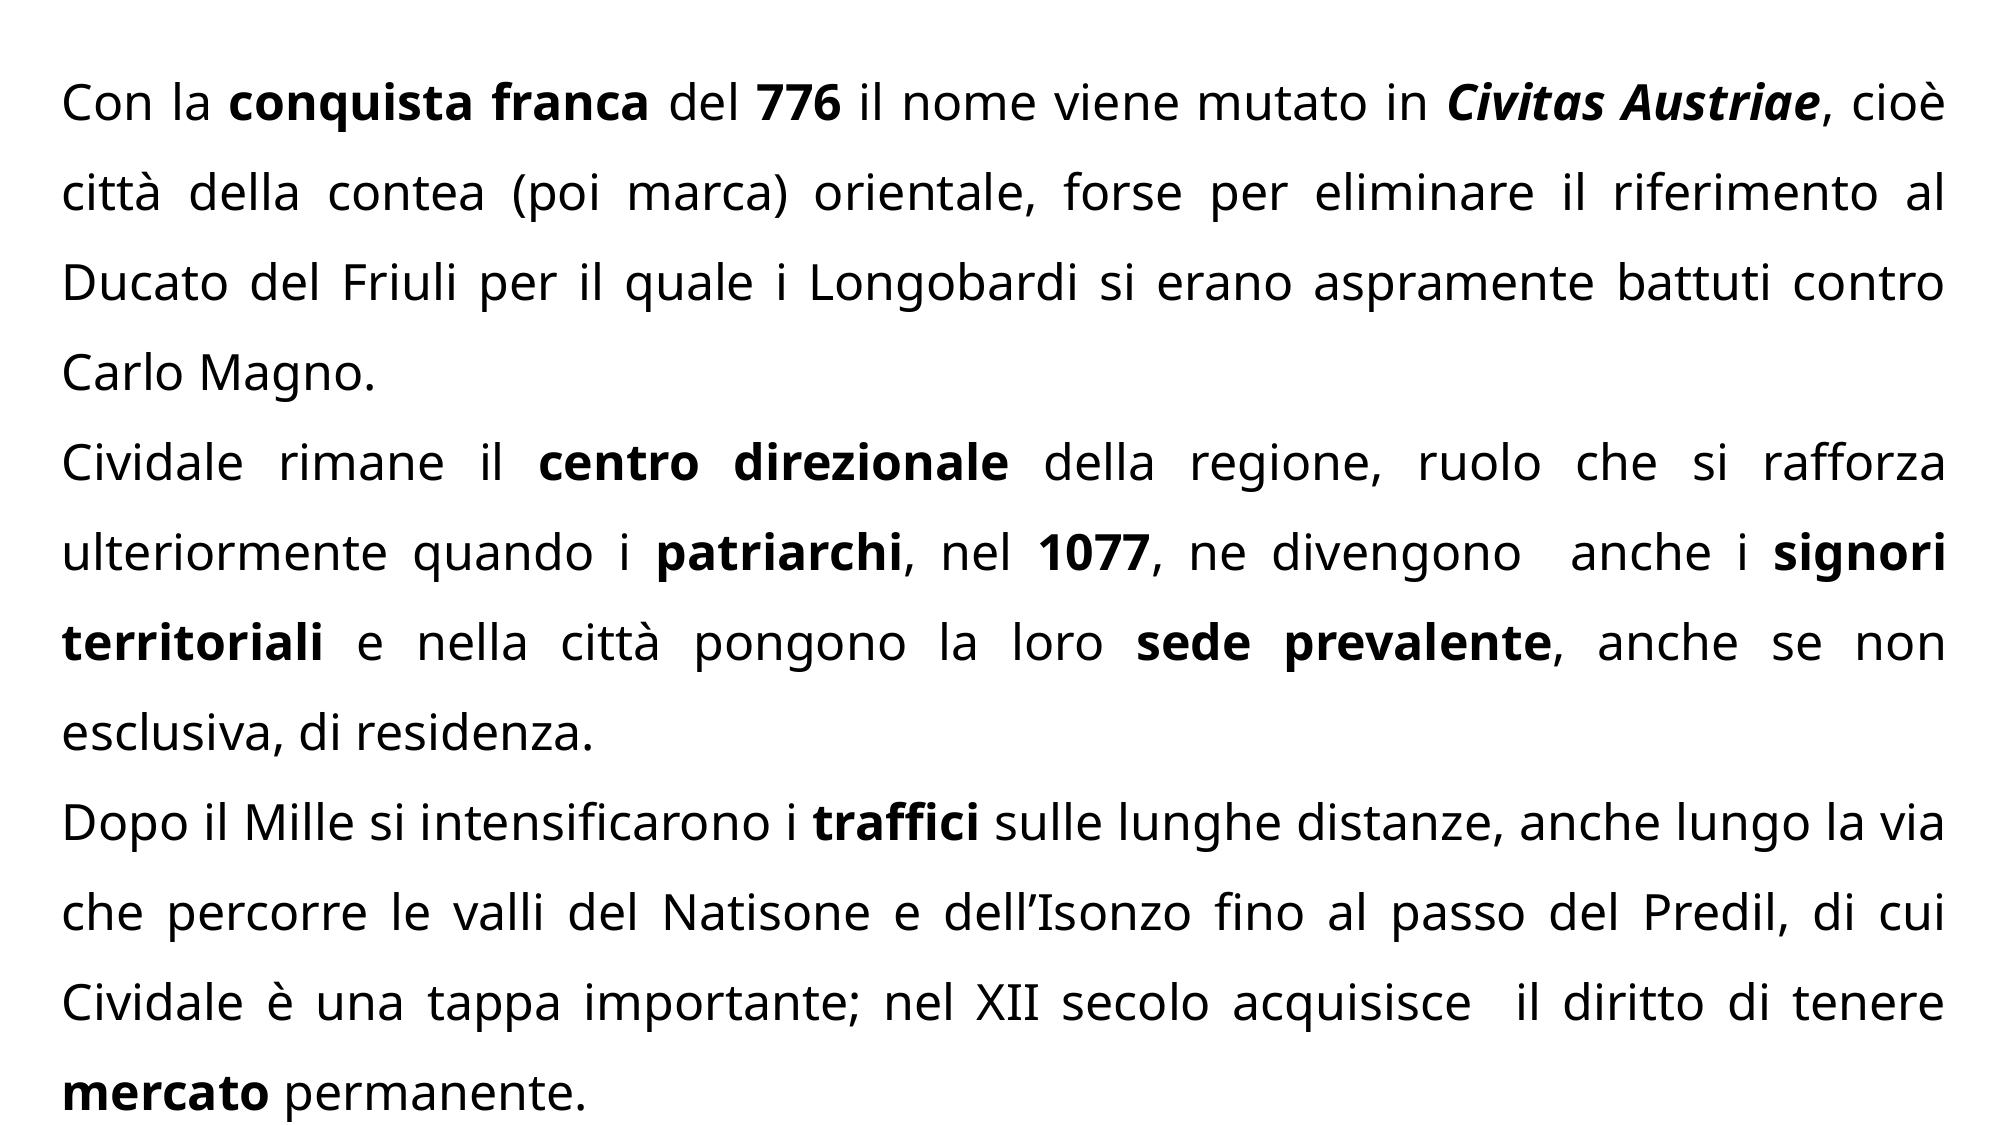

Con la conquista franca del 776 il nome viene mutato in Civitas Austriae, cioè città della contea (poi marca) orientale, forse per eliminare il riferimento al Ducato del Friuli per il quale i Longobardi si erano aspramente battuti contro Carlo Magno.
Cividale rimane il centro direzionale della regione, ruolo che si rafforza ulteriormente quando i patriarchi, nel 1077, ne divengono anche i signori territoriali e nella città pongono la loro sede prevalente, anche se non esclusiva, di residenza.
Dopo il Mille si intensificarono i traffici sulle lunghe distanze, anche lungo la via che percorre le valli del Natisone e dell’Isonzo fino al passo del Predil, di cui Cividale è una tappa importante; nel XII secolo acquisisce il diritto di tenere mercato permanente.